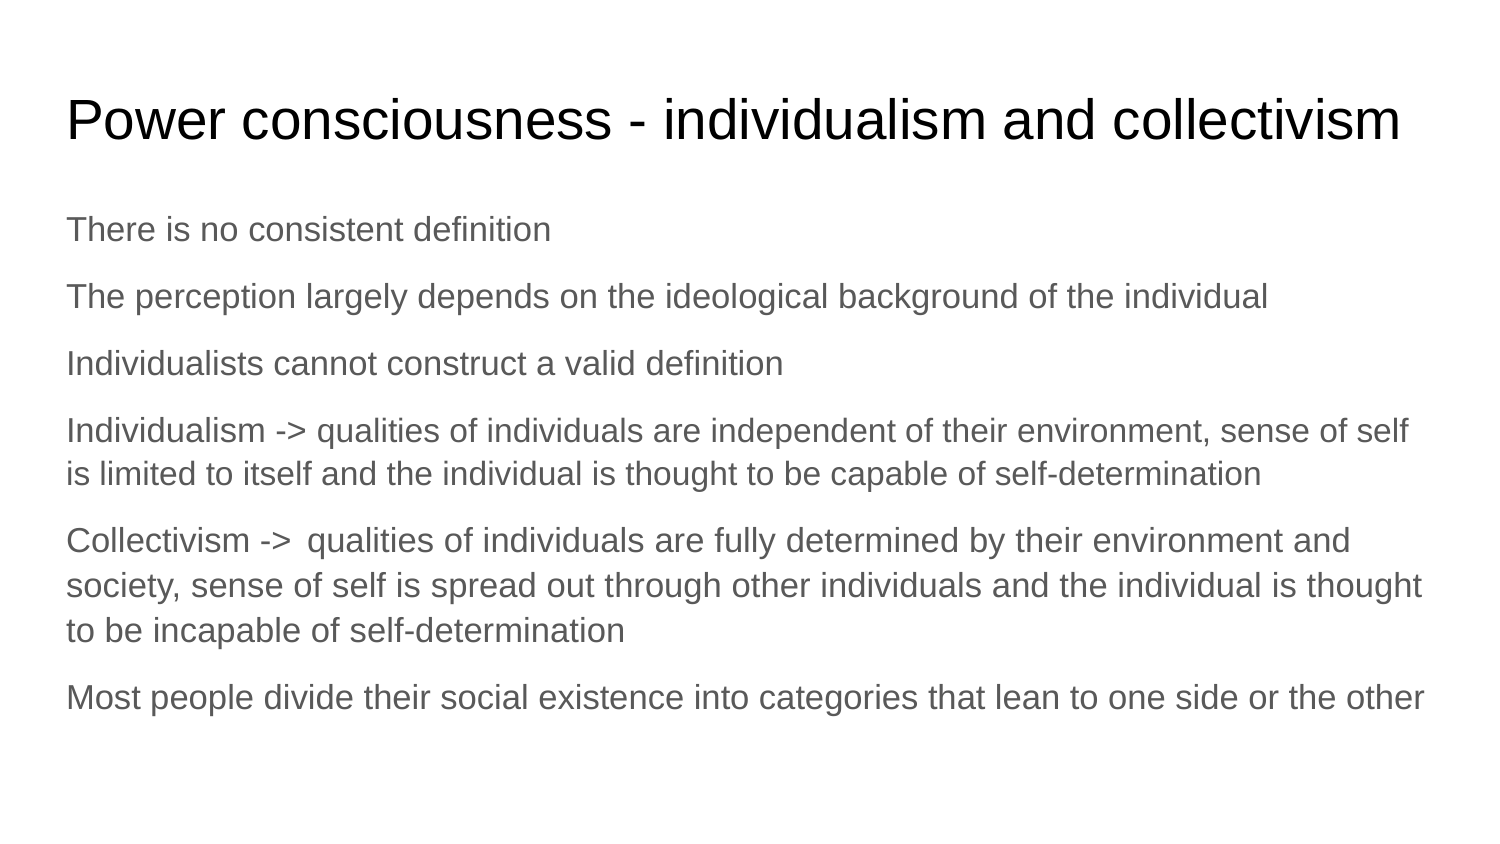

# Power consciousness - individualism and collectivism
There is no consistent definition
The perception largely depends on the ideological background of the individual
Individualists cannot construct a valid definition
Individualism -> qualities of individuals are independent of their environment, sense of self is limited to itself and the individual is thought to be capable of self-determination
Collectivism -> qualities of individuals are fully determined by their environment and society, sense of self is spread out through other individuals and the individual is thought to be incapable of self-determination
Most people divide their social existence into categories that lean to one side or the other